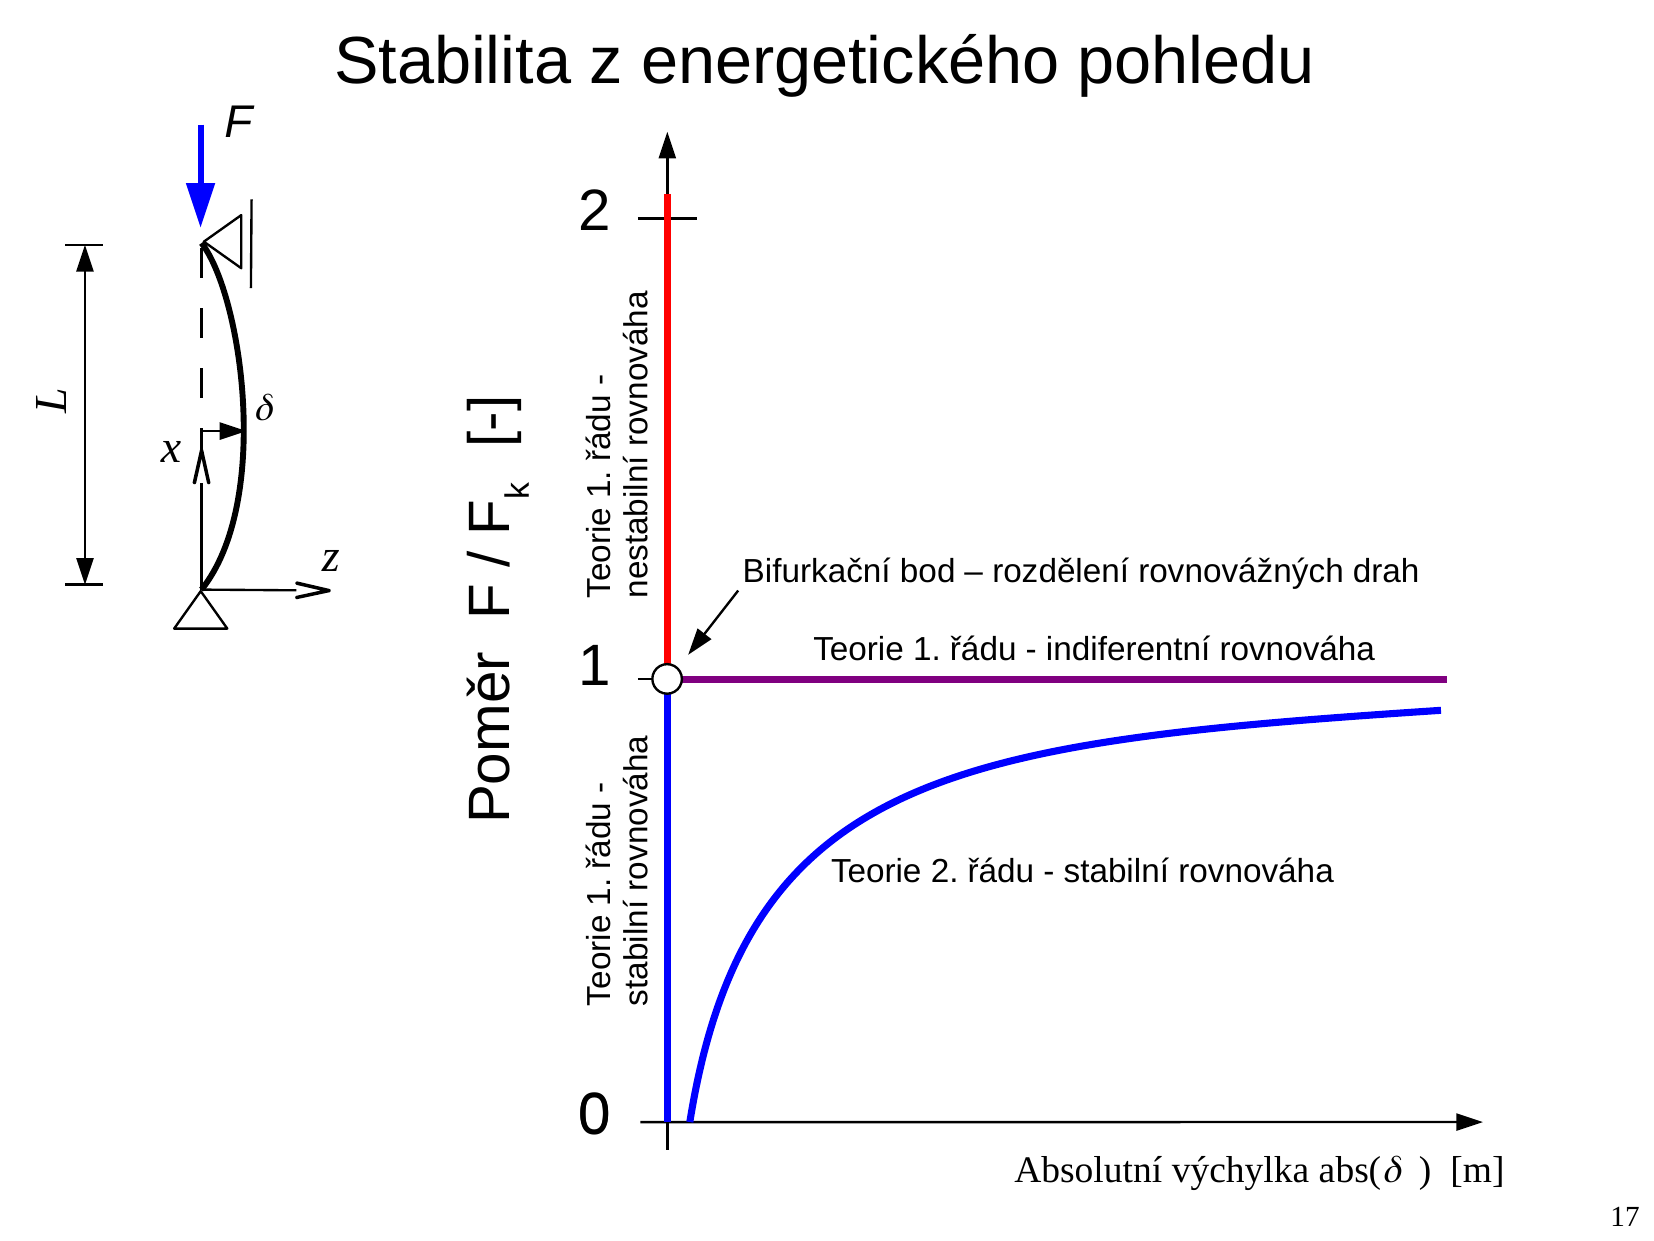

# Stabilita z energetického pohledu
F
2
L
Teorie 1. řádu - nestabilní rovnováha
d
x
z
Poměr F / Fk [-]
Bifurkační bod – rozdělení rovnovážných drah
Teorie 1. řádu - indiferentní rovnováha
1
Teorie 1. řádu - stabilní rovnováha
Teorie 2. řádu - stabilní rovnováha
0
0
Absolutní výchylka abs(d ) [m]
17